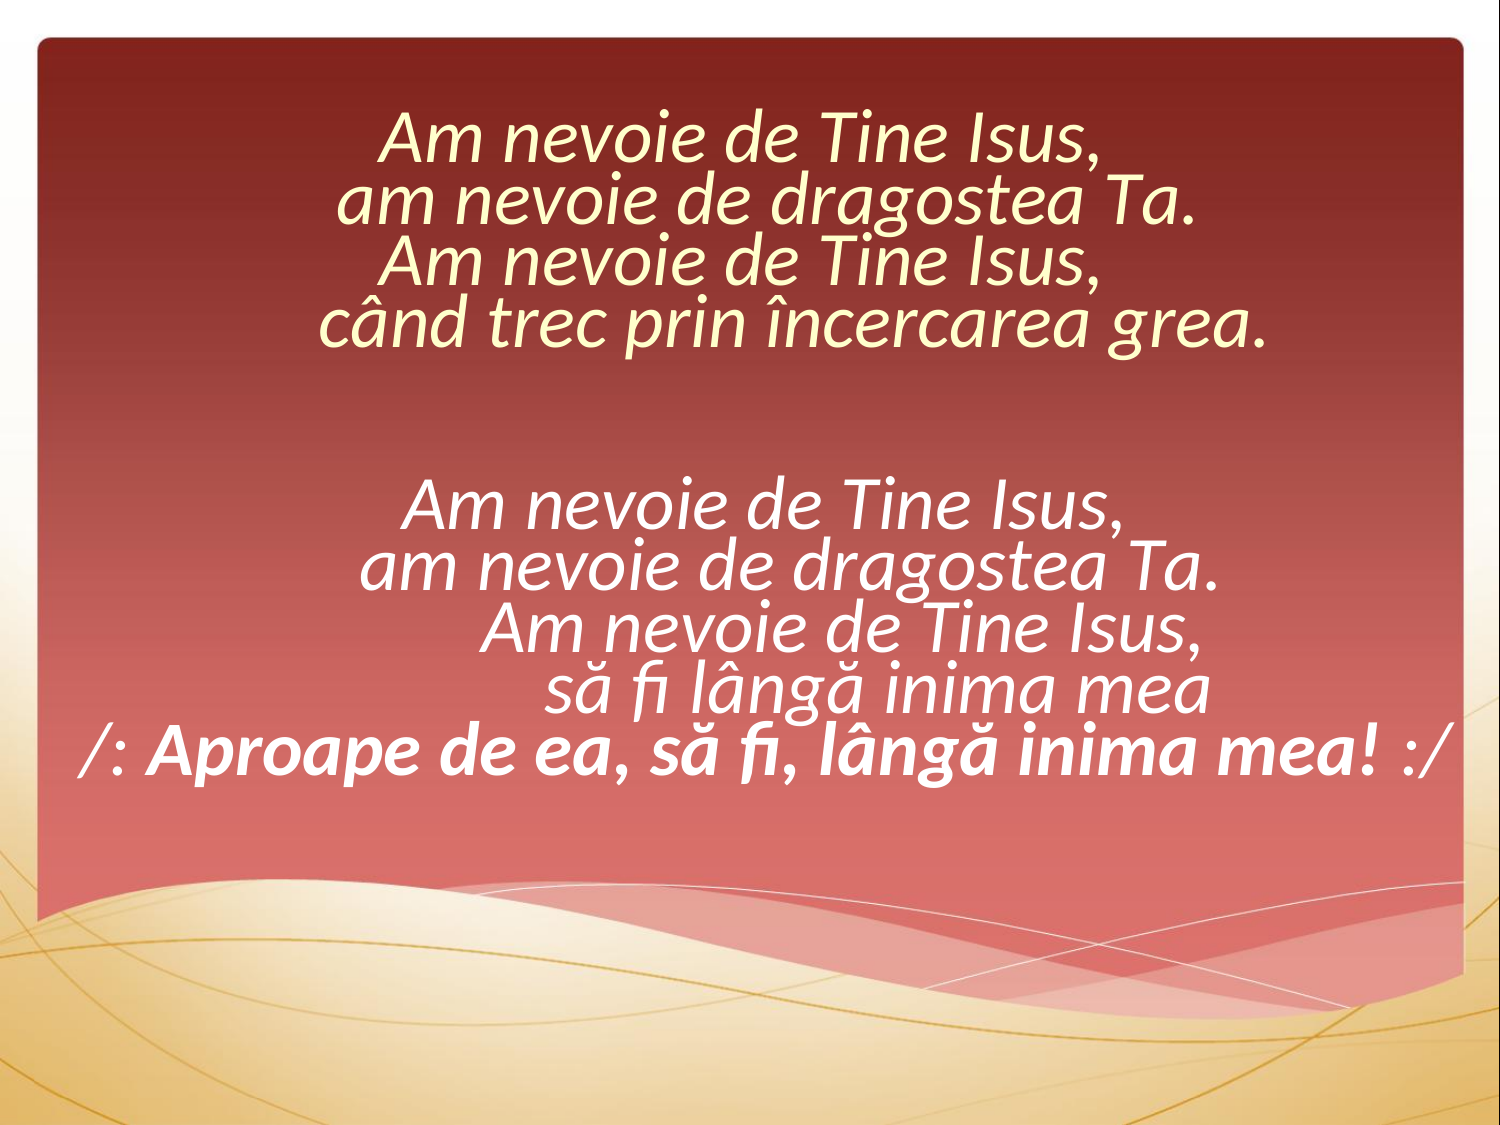

Am nevoie de Tine Isus,
 am nevoie de dragostea Ta.
Am nevoie de Tine Isus,
 când trec prin încercarea grea.
Am nevoie de Tine Isus,
 am nevoie de dragostea Ta.
 Am nevoie de Tine Isus,
 să fi lângă inima mea
/: Aproape de ea, să fi, lângă inima mea! :/